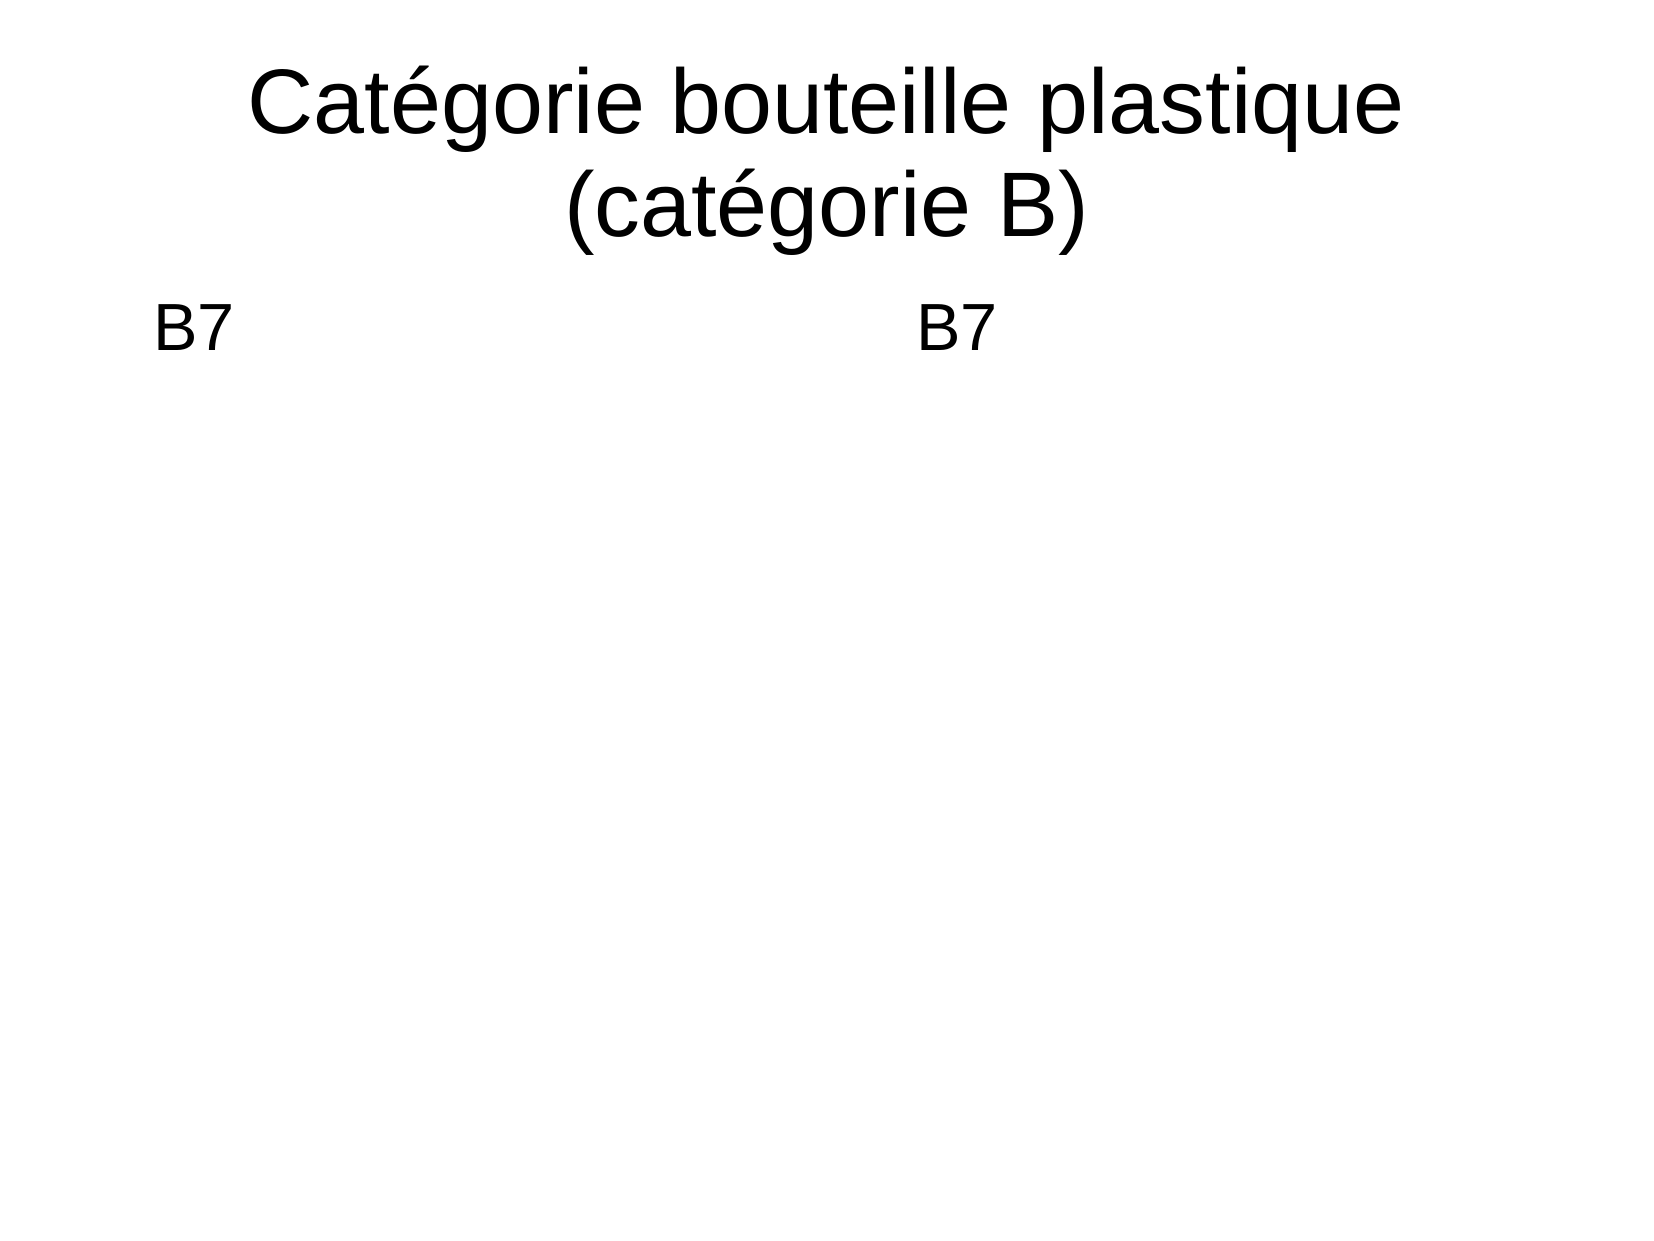

# Catégorie bouteille plastique (catégorie B)
B7
B7